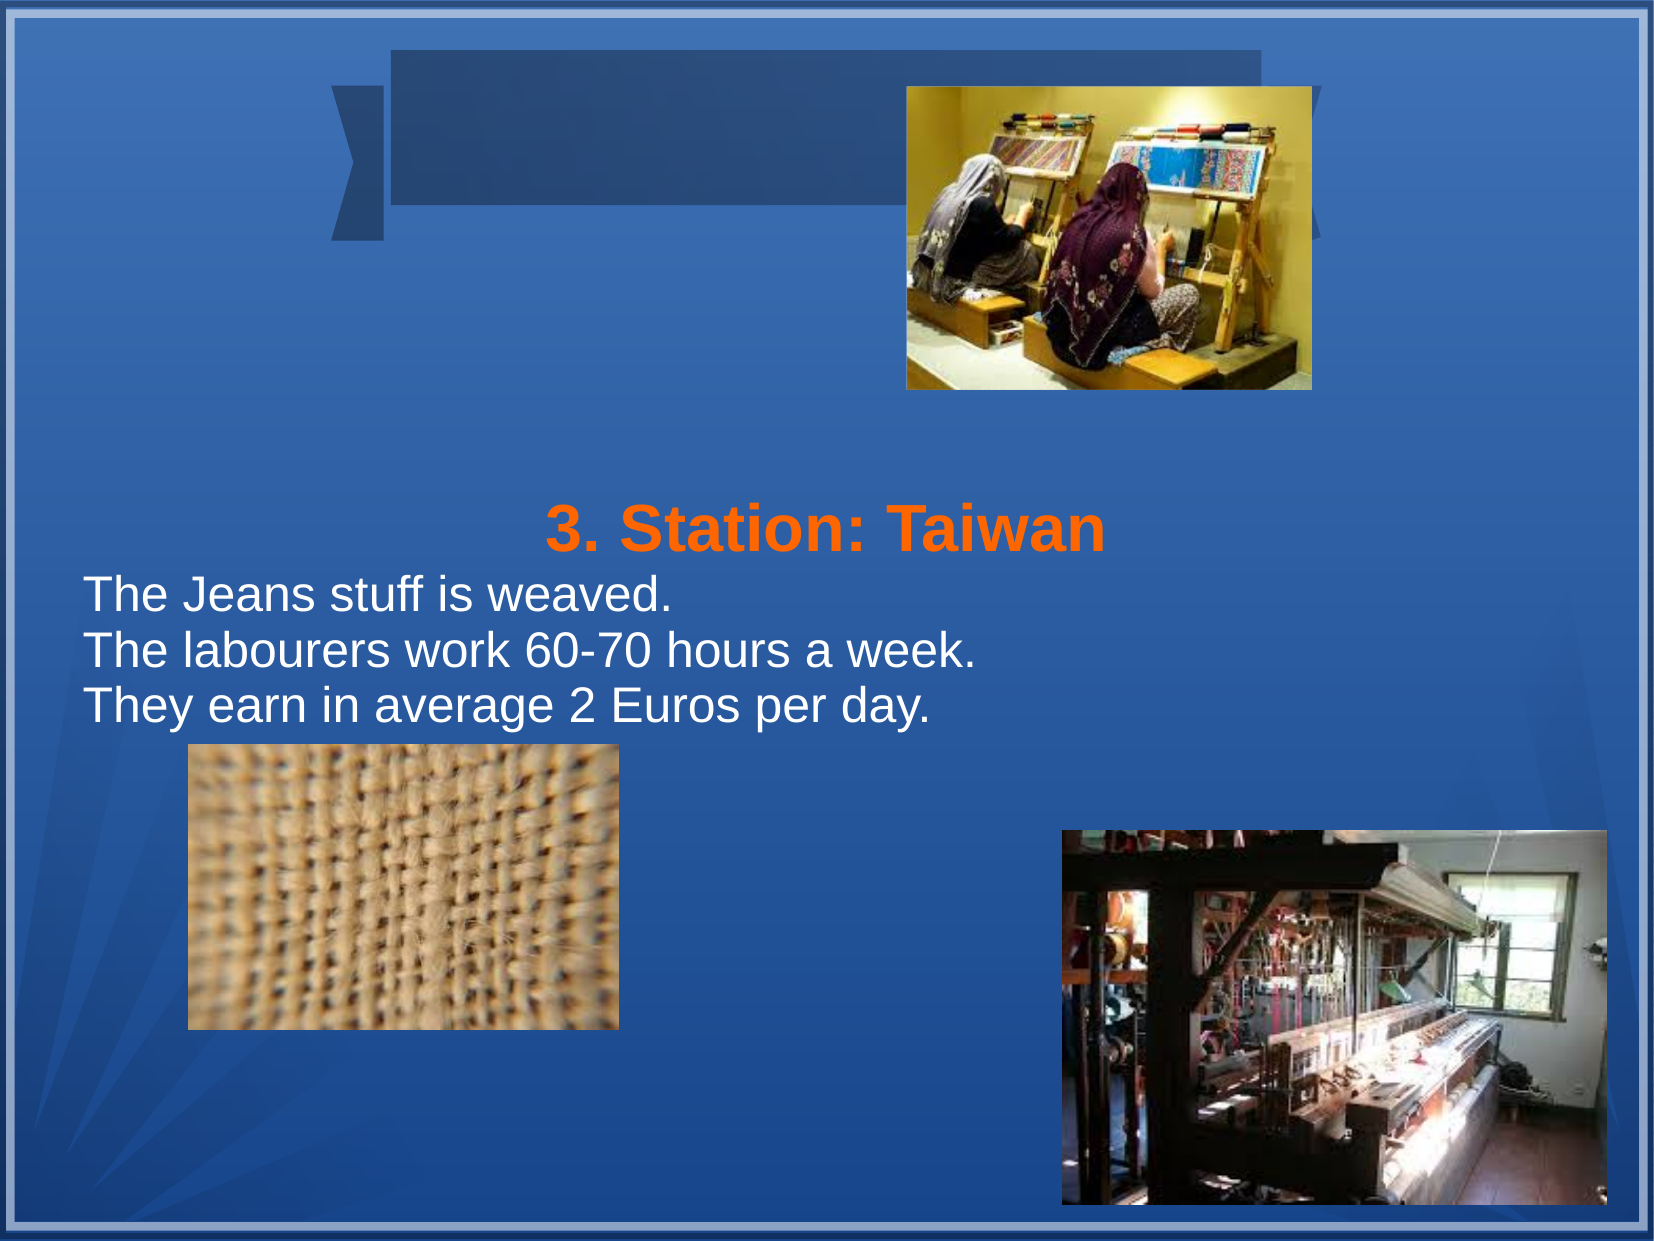

#
3. Station: Taiwan
The Jeans stuff is weaved.
The labourers work 60-70 hours a week.
They earn in average 2 Euros per day.